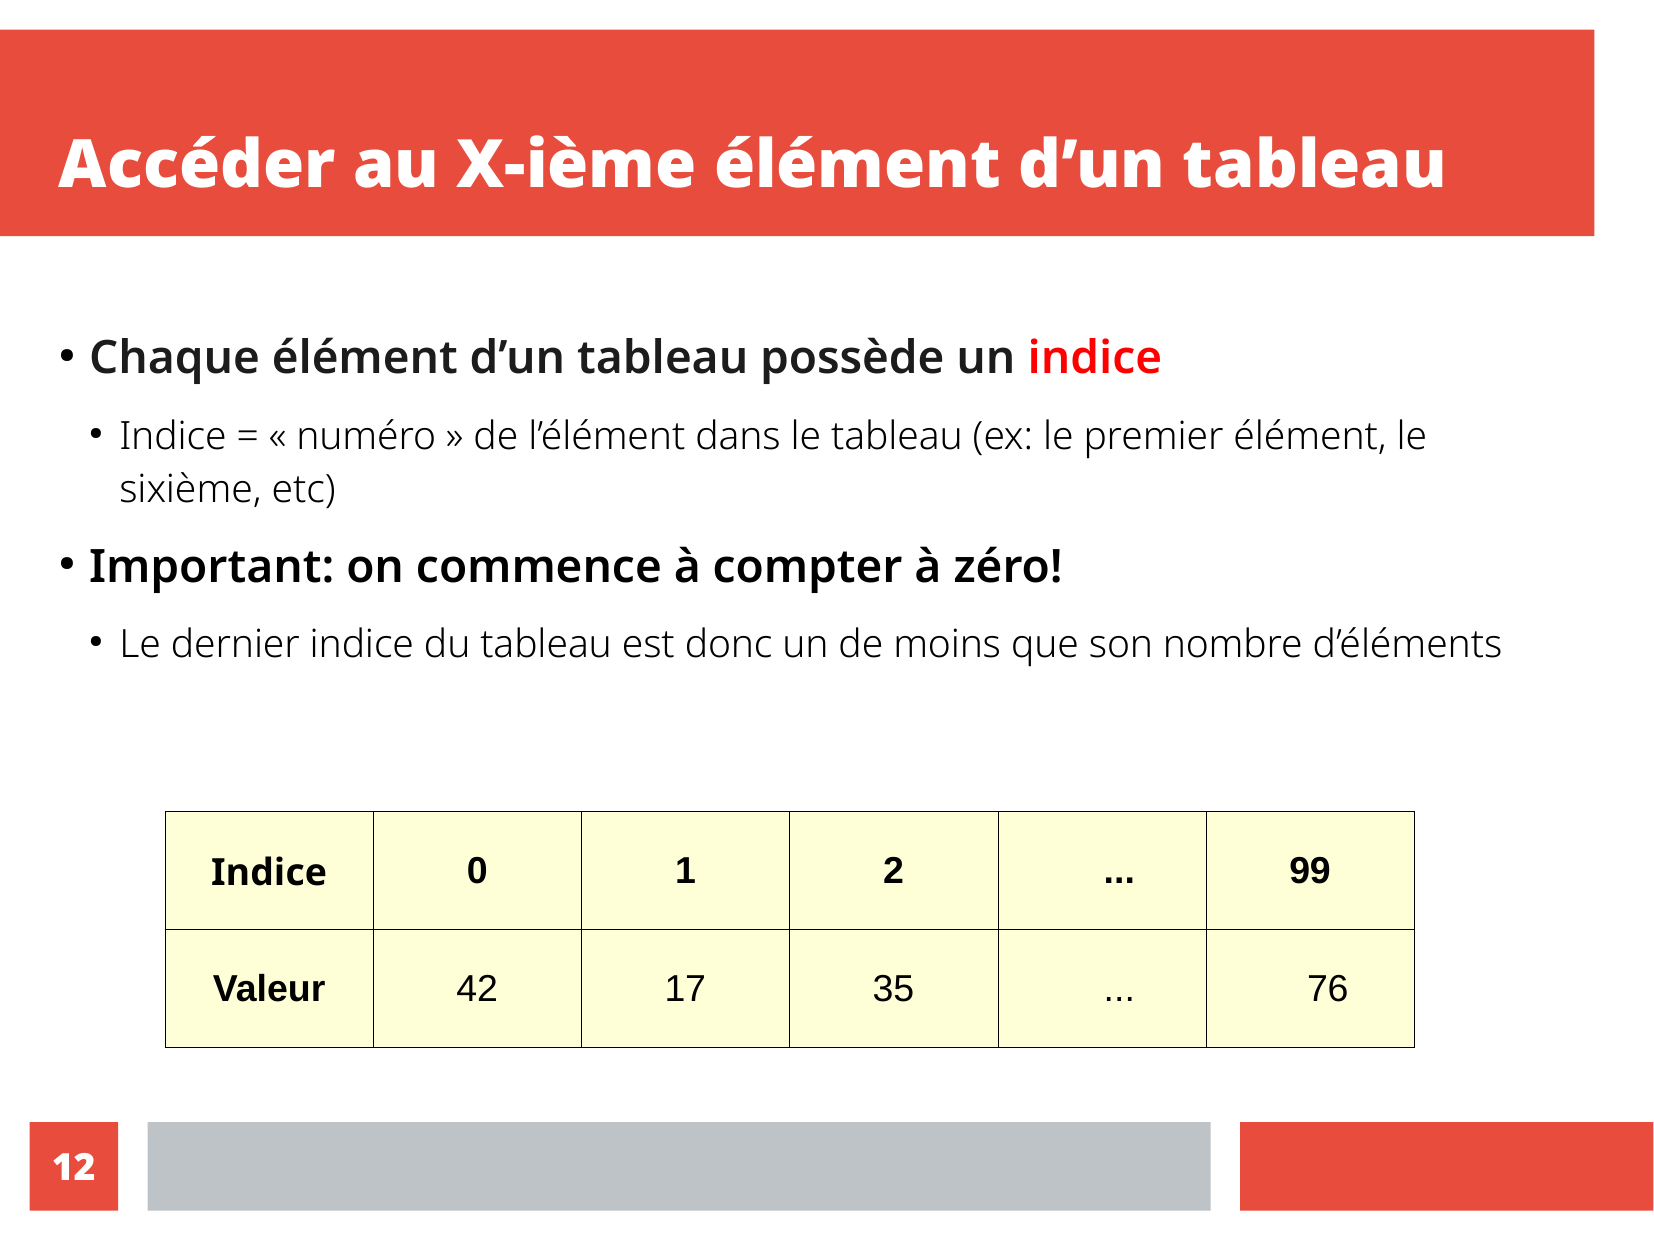

# Accéder au X-ième élément d’un tableau
Chaque élément d’un tableau possède un indice
Indice = « numéro » de l’élément dans le tableau (ex: le premier élément, le sixième, etc)
Important: on commence à compter à zéro!
Le dernier indice du tableau est donc un de moins que son nombre d’éléments
| Indice | 0 | 1 | 2 | ... | 99 |
| --- | --- | --- | --- | --- | --- |
| Valeur | 42 | 17 | 35 | ... | 76 |
12